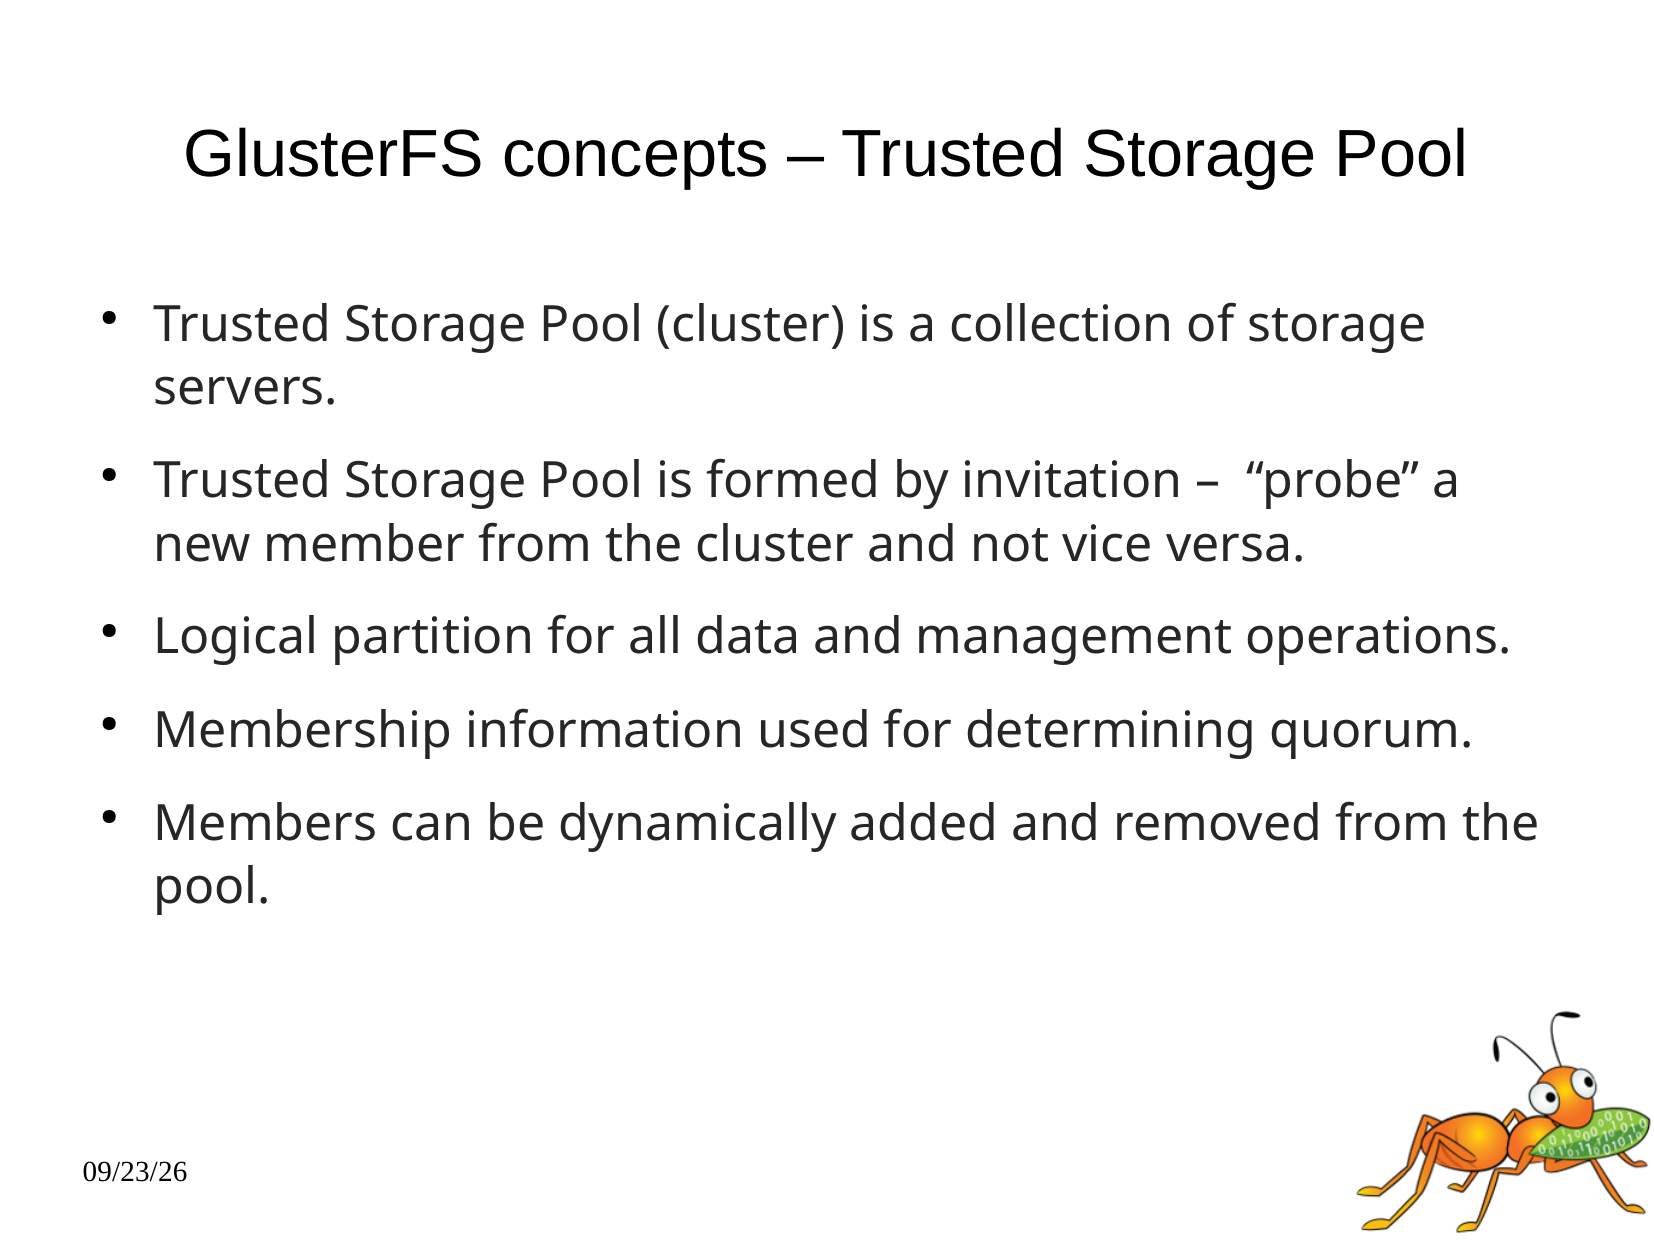

# GlusterFS concepts – Trusted Storage Pool
Trusted Storage Pool (cluster) is a collection of storage servers.
Trusted Storage Pool is formed by invitation – “probe” a new member from the cluster and not vice versa.
Logical partition for all data and management operations.
Membership information used for determining quorum.
Members can be dynamically added and removed from the pool.